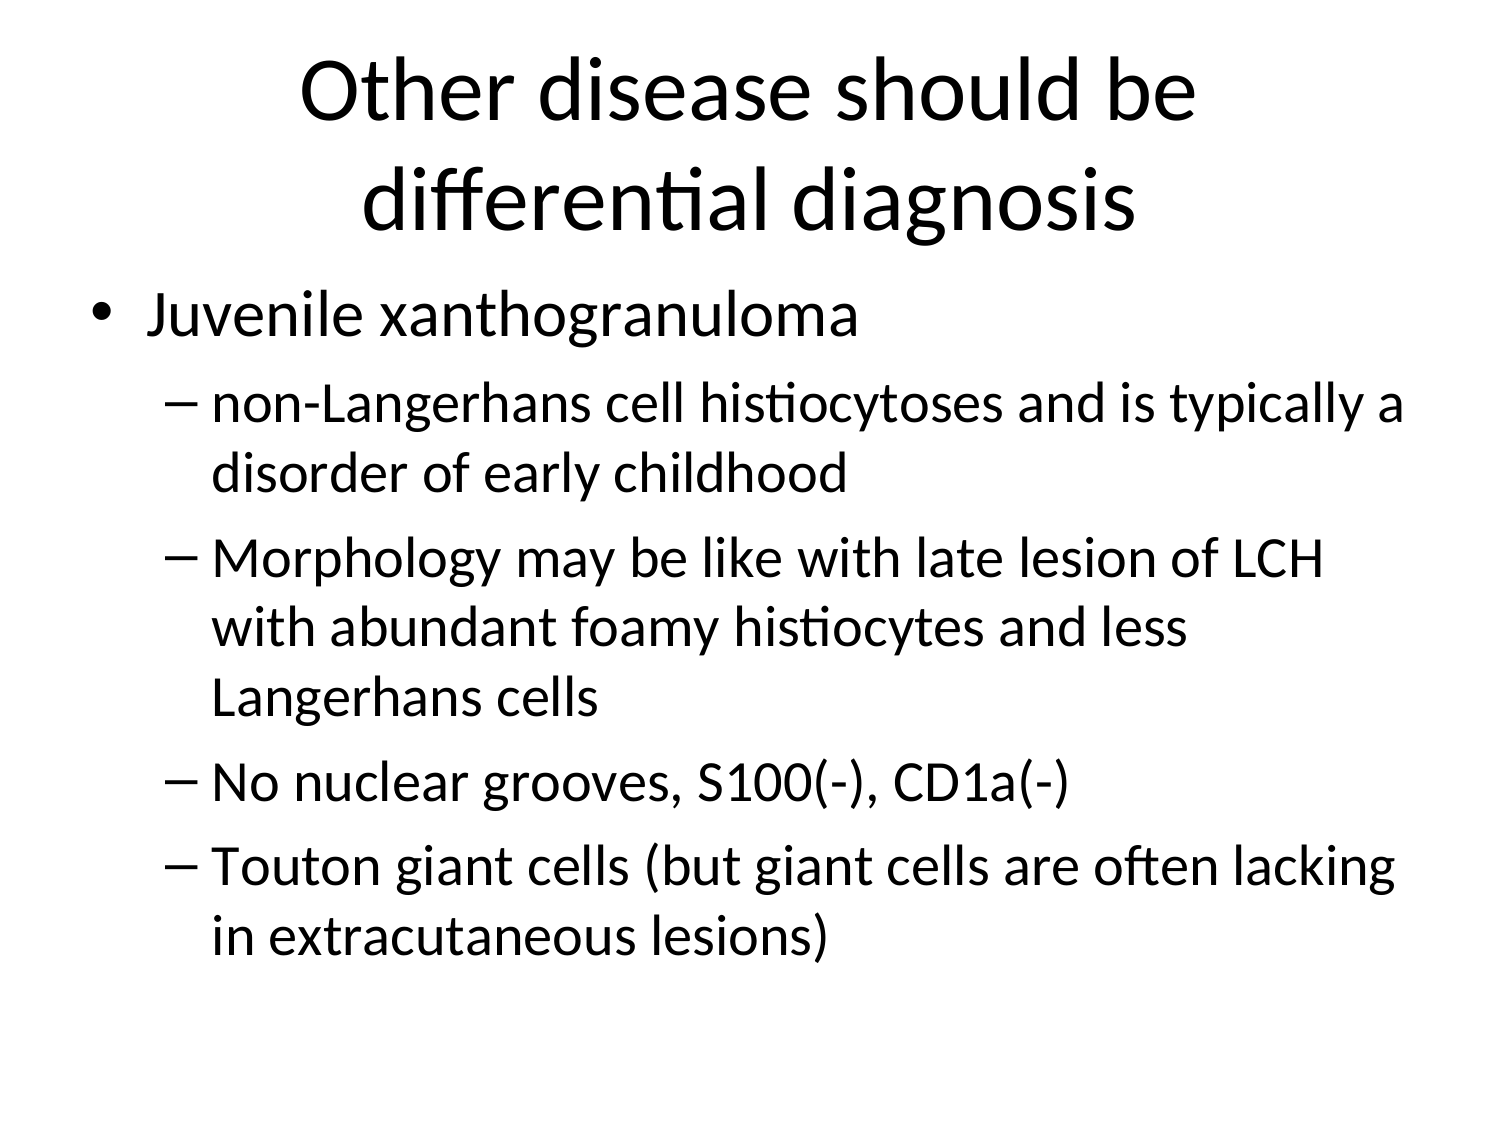

# Other disease should be differential diagnosis
Juvenile xanthogranuloma
non-Langerhans cell histiocytoses and is typically a disorder of early childhood
Morphology may be like with late lesion of LCH with abundant foamy histiocytes and less Langerhans cells
No nuclear grooves, S100(-), CD1a(-)
Touton giant cells (but giant cells are often lacking in extracutaneous lesions)